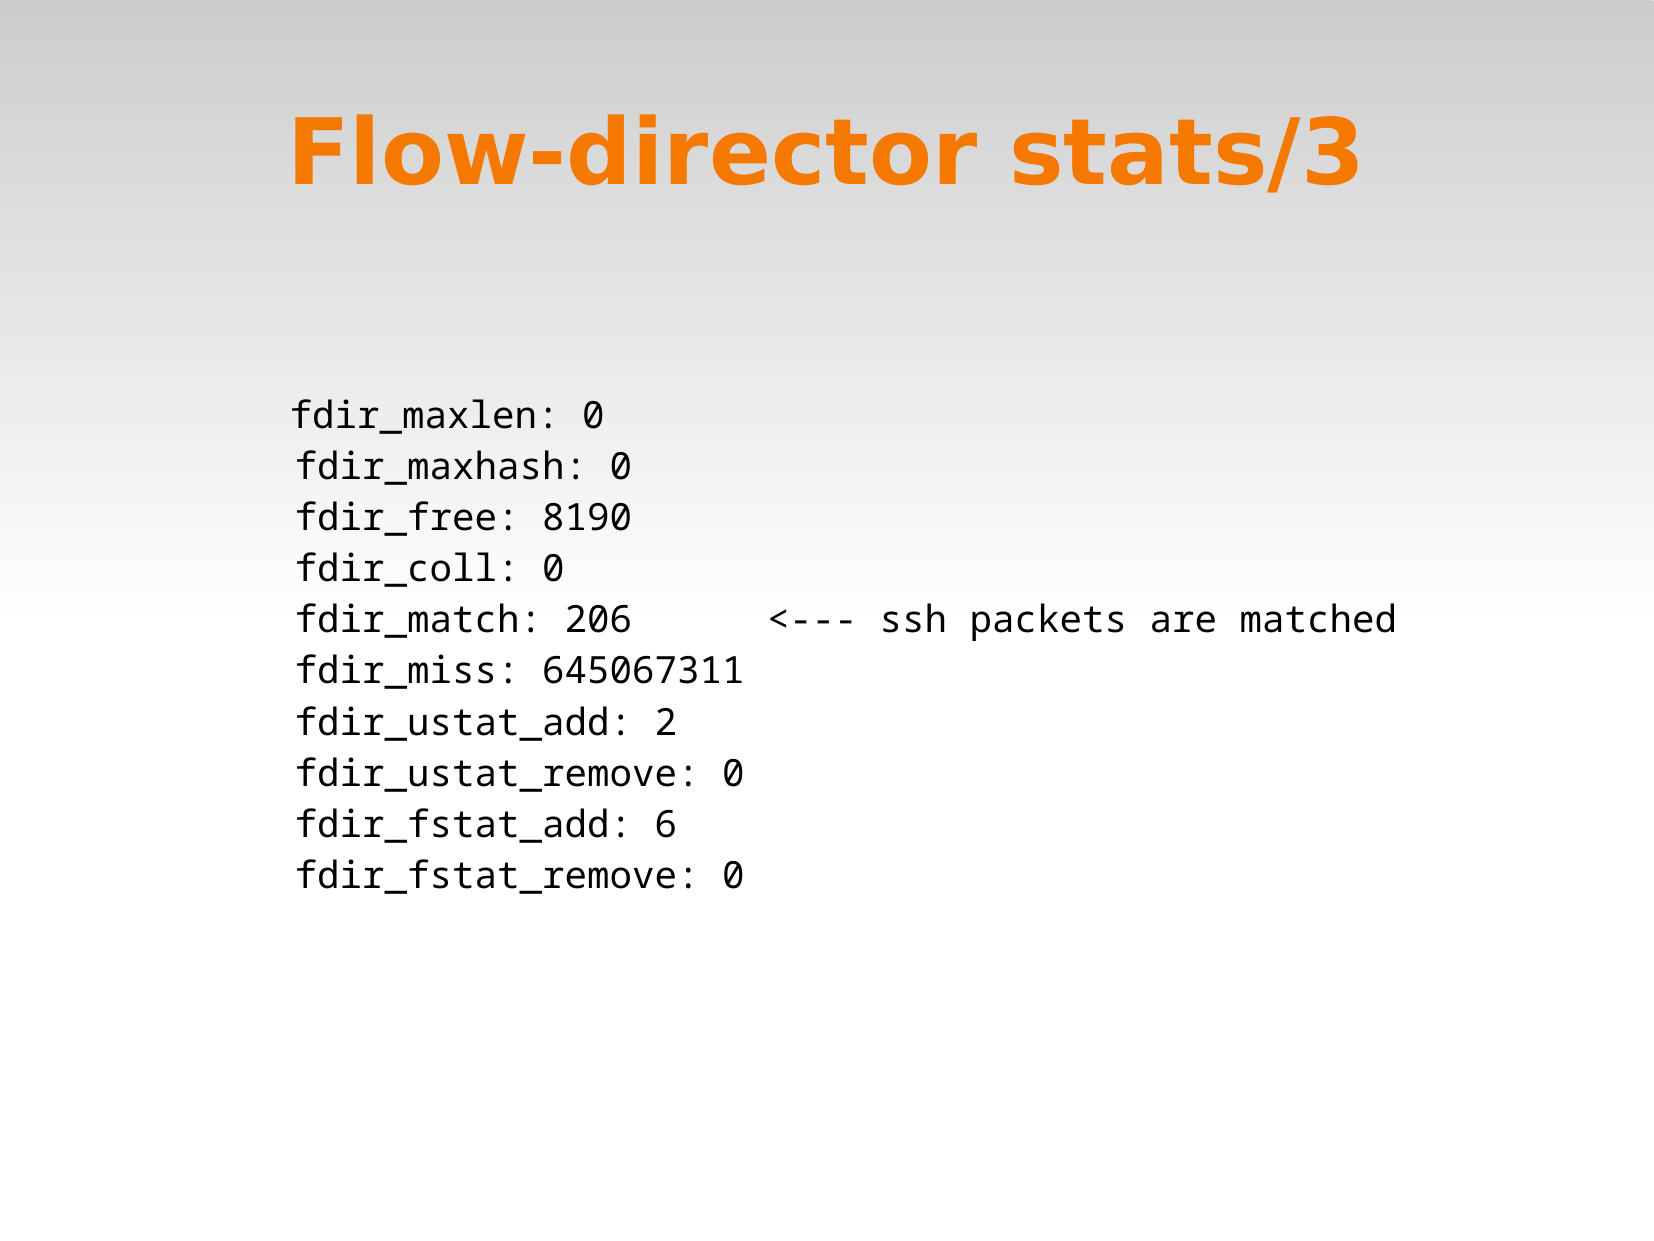

# Flow-director stats/3
 fdir_maxlen: 0
 fdir_maxhash: 0
 fdir_free: 8190
 fdir_coll: 0
 fdir_match: 206 <--- ssh packets are matched
 fdir_miss: 645067311
 fdir_ustat_add: 2
 fdir_ustat_remove: 0
 fdir_fstat_add: 6
 fdir_fstat_remove: 0